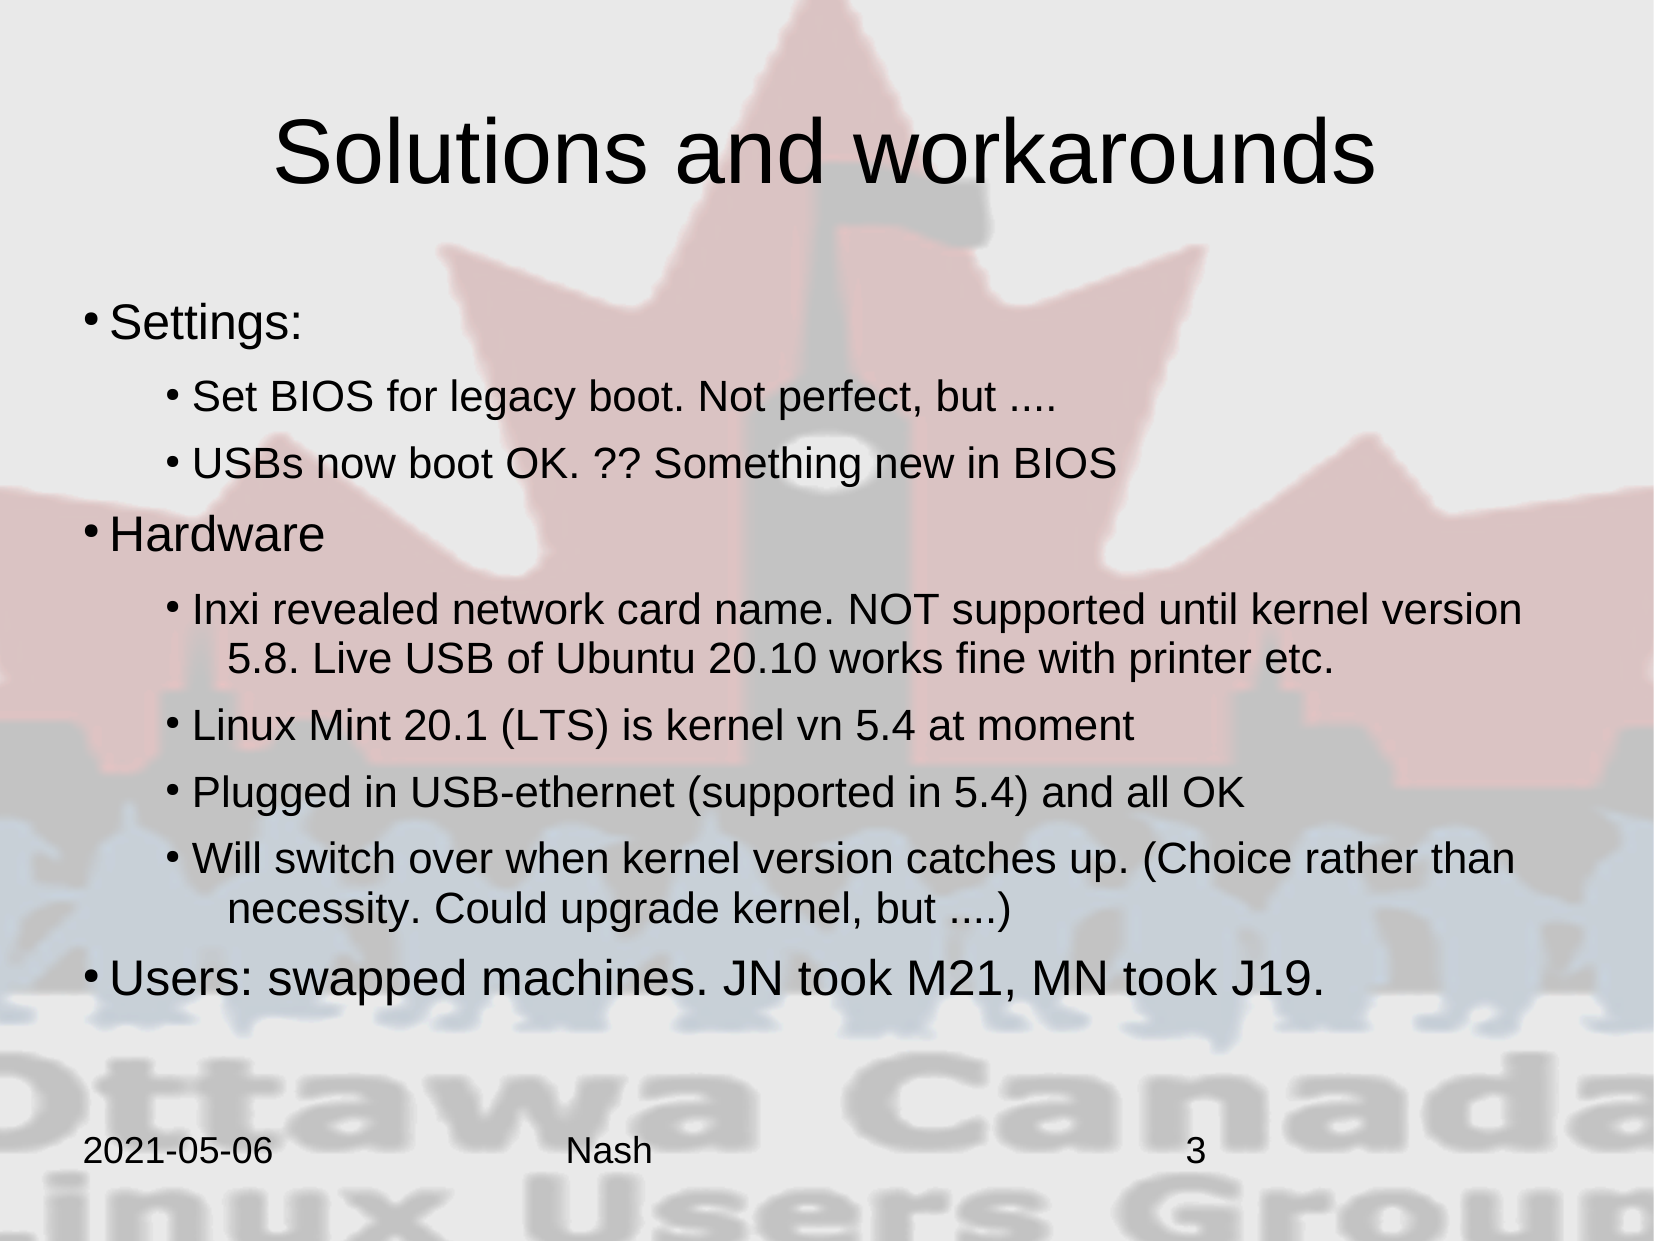

# Solutions and workarounds
Settings:
Set BIOS for legacy boot. Not perfect, but ....
USBs now boot OK. ?? Something new in BIOS
Hardware
Inxi revealed network card name. NOT supported until kernel version 5.8. Live USB of Ubuntu 20.10 works fine with printer etc.
Linux Mint 20.1 (LTS) is kernel vn 5.4 at moment
Plugged in USB-ethernet (supported in 5.4) and all OK
Will switch over when kernel version catches up. (Choice rather than necessity. Could upgrade kernel, but ....)
Users: swapped machines. JN took M21, MN took J19.
3